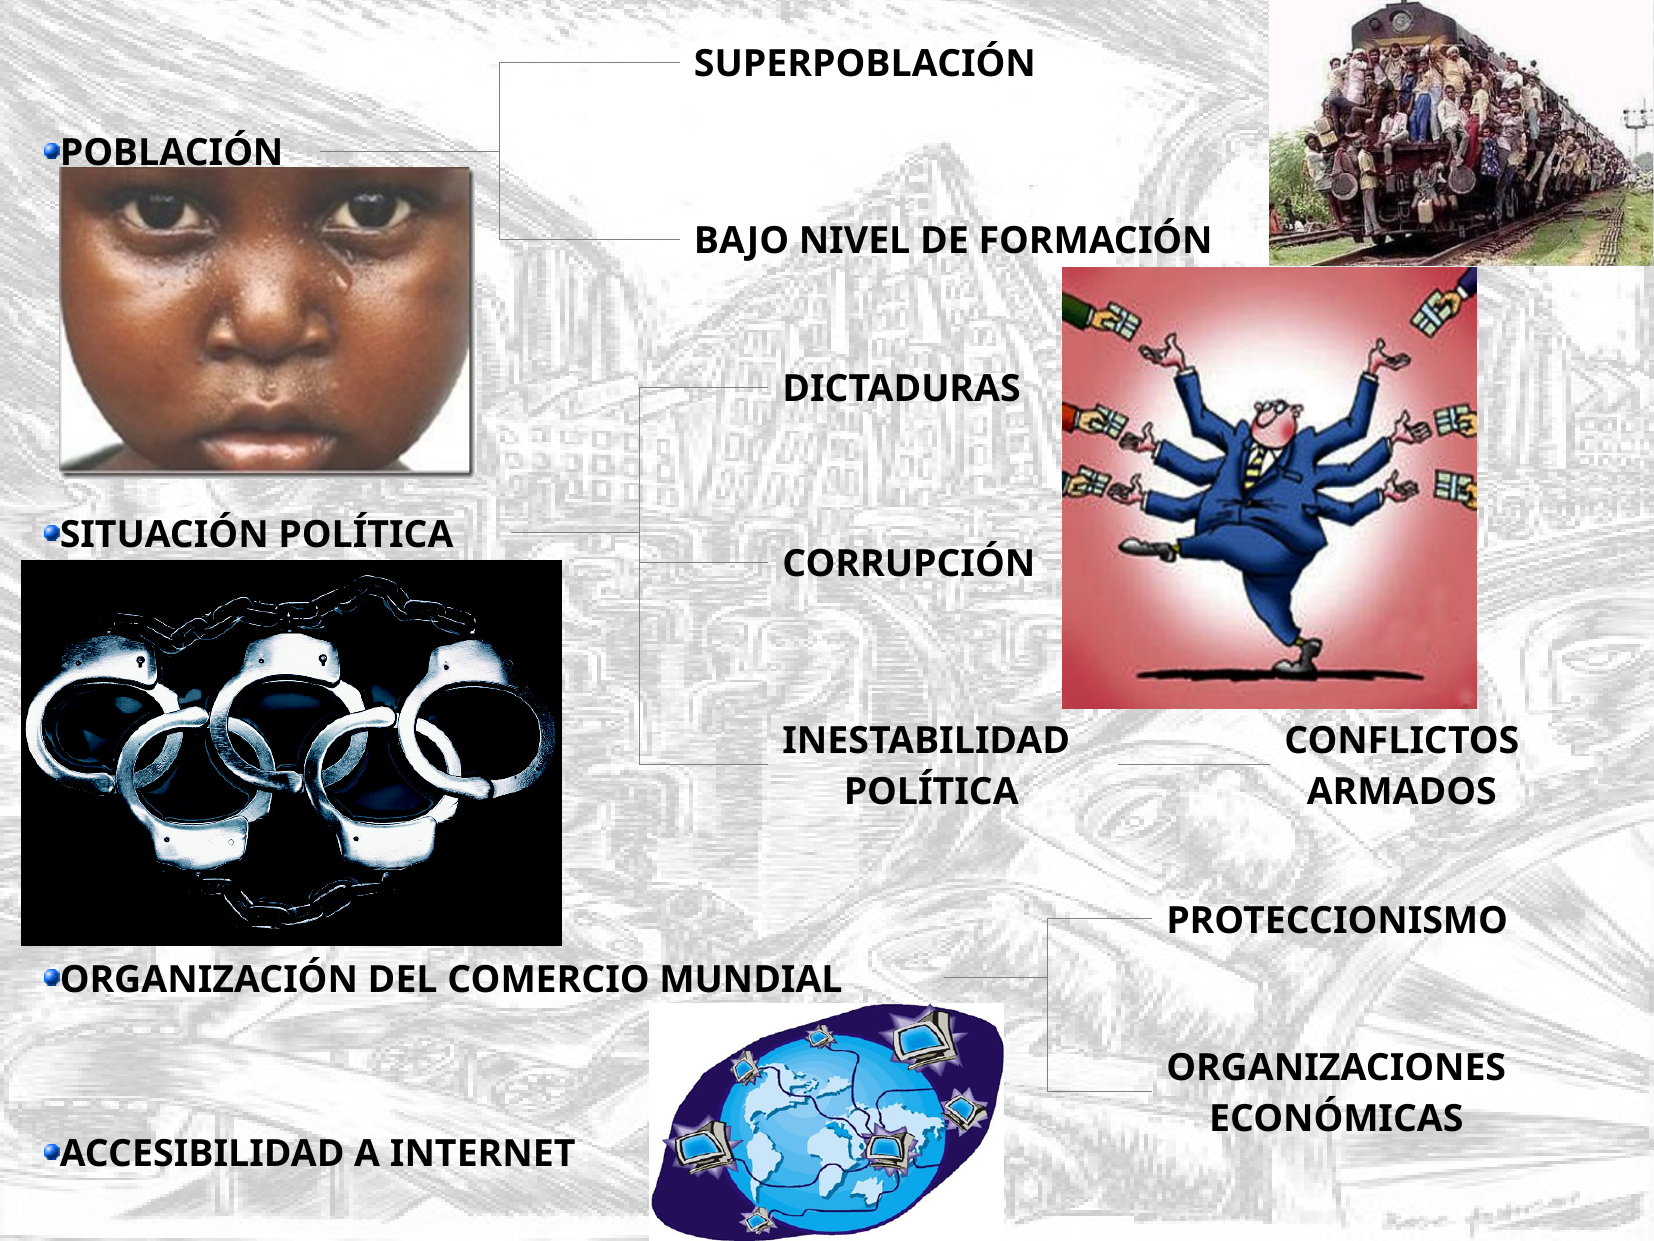

SUPERPOBLACIÓN
POBLACIÓN
BAJO NIVEL DE FORMACIÓN
DICTADURAS
SITUACIÓN POLÍTICA
CORRUPCIÓN
INESTABILIDAD
 POLÍTICA
CONFLICTOS
ARMADOS
PROTECCIONISMO
ORGANIZACIÓN DEL COMERCIO MUNDIAL
ORGANIZACIONES
ECONÓMICAS
ACCESIBILIDAD A INTERNET